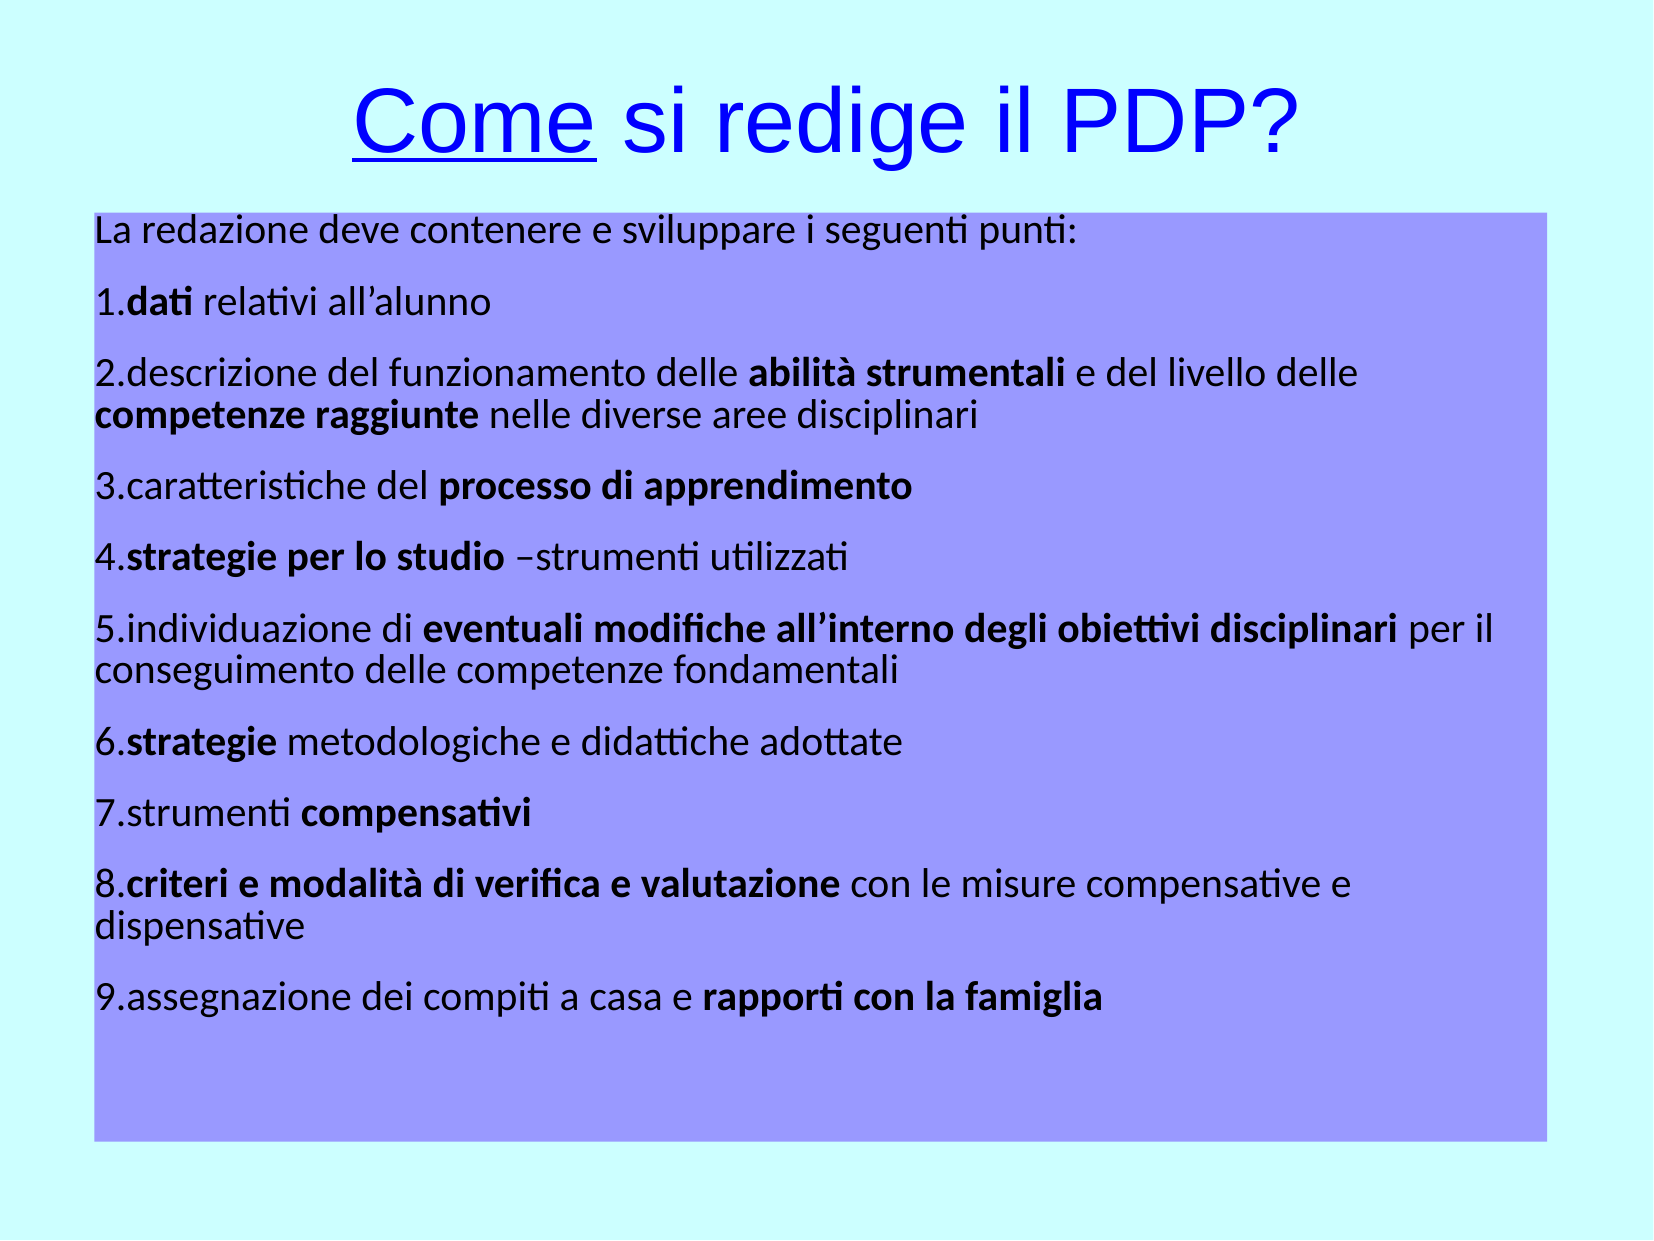

# Come si redige il PDP?
La redazione deve contenere e sviluppare i seguenti punti:
1.dati relativi all’alunno
2.descrizione del funzionamento delle abilità strumentali e del livello delle competenze raggiunte nelle diverse aree disciplinari
3.caratteristiche del processo di apprendimento
4.strategie per lo studio –strumenti utilizzati
5.individuazione di eventuali modifiche all’interno degli obiettivi disciplinari per il conseguimento delle competenze fondamentali
6.strategie metodologiche e didattiche adottate
7.strumenti compensativi
8.criteri e modalità di verifica e valutazione con le misure compensative e dispensative
9.assegnazione dei compiti a casa e rapporti con la famiglia